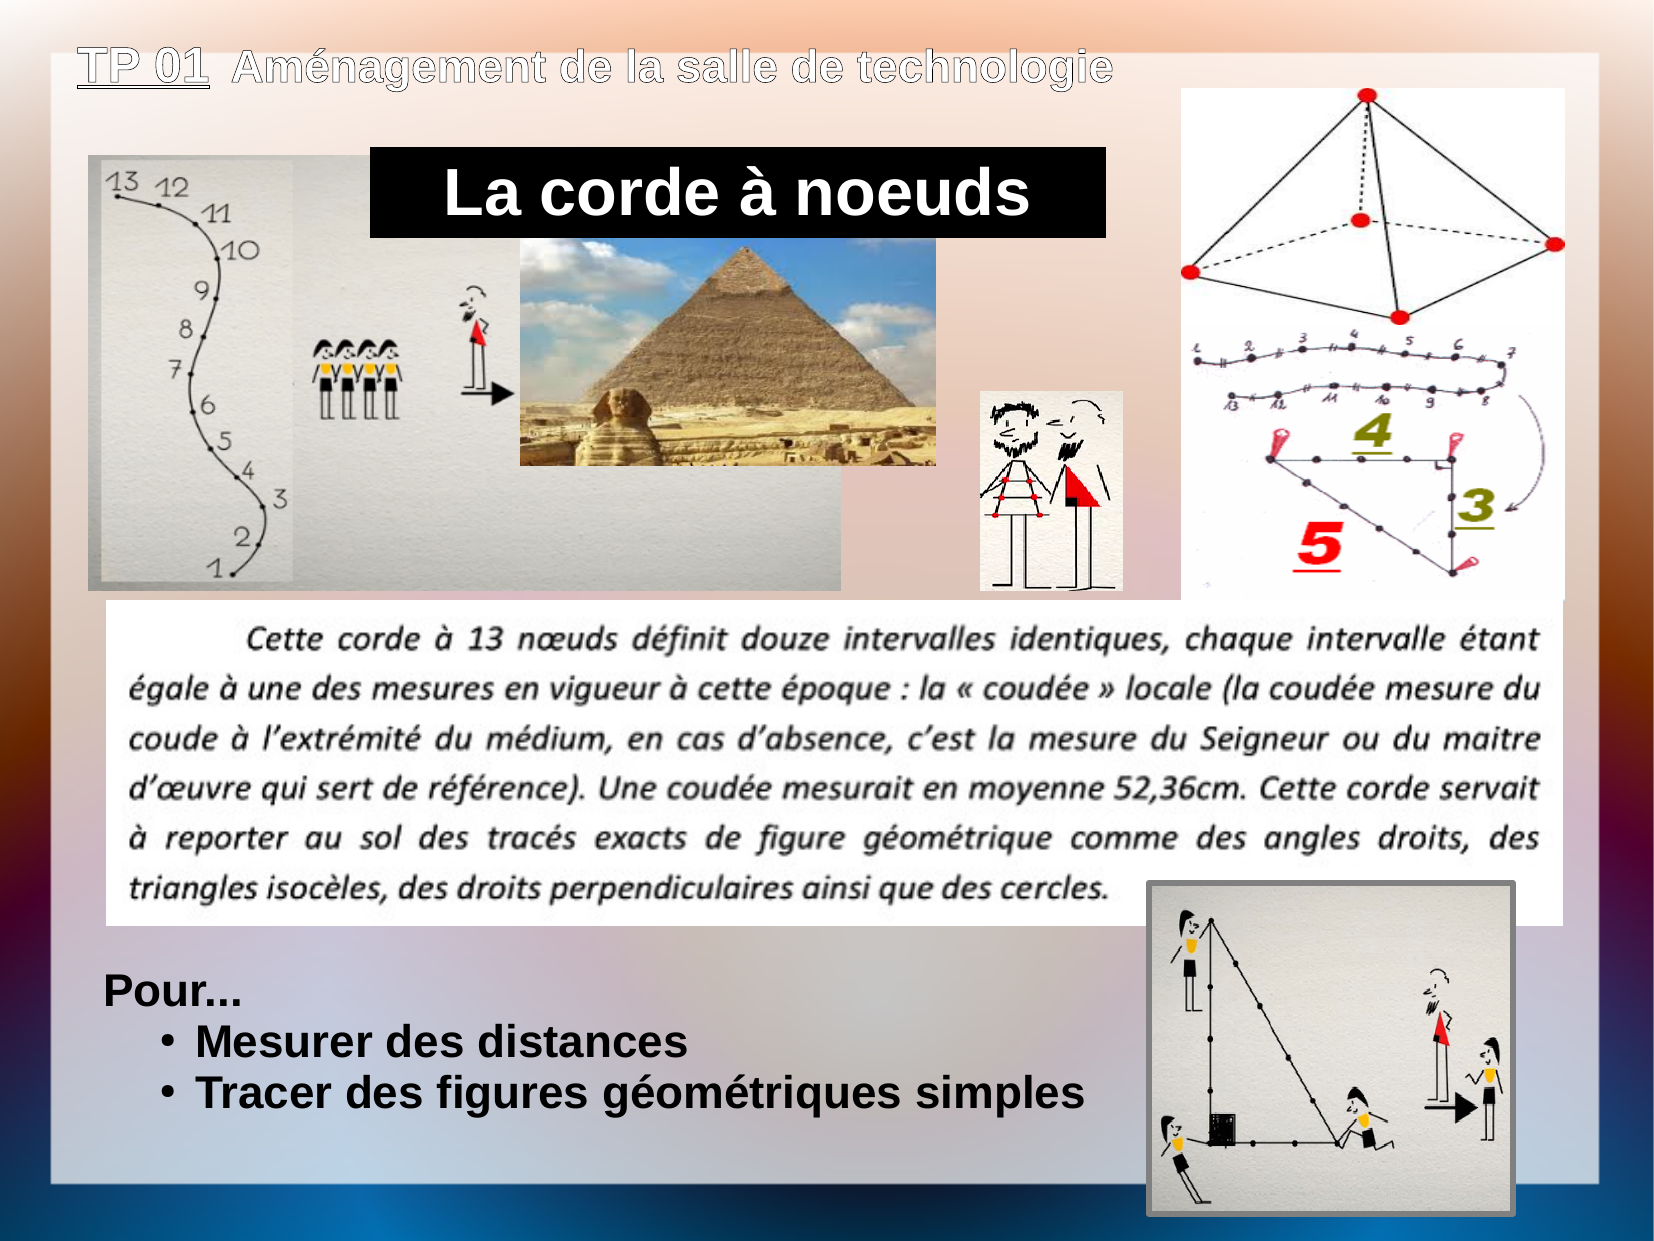

TP 01 Aménagement de la salle de technologie
La corde à noeuds
Pour...
Mesurer des distances
Tracer des figures géométriques simples